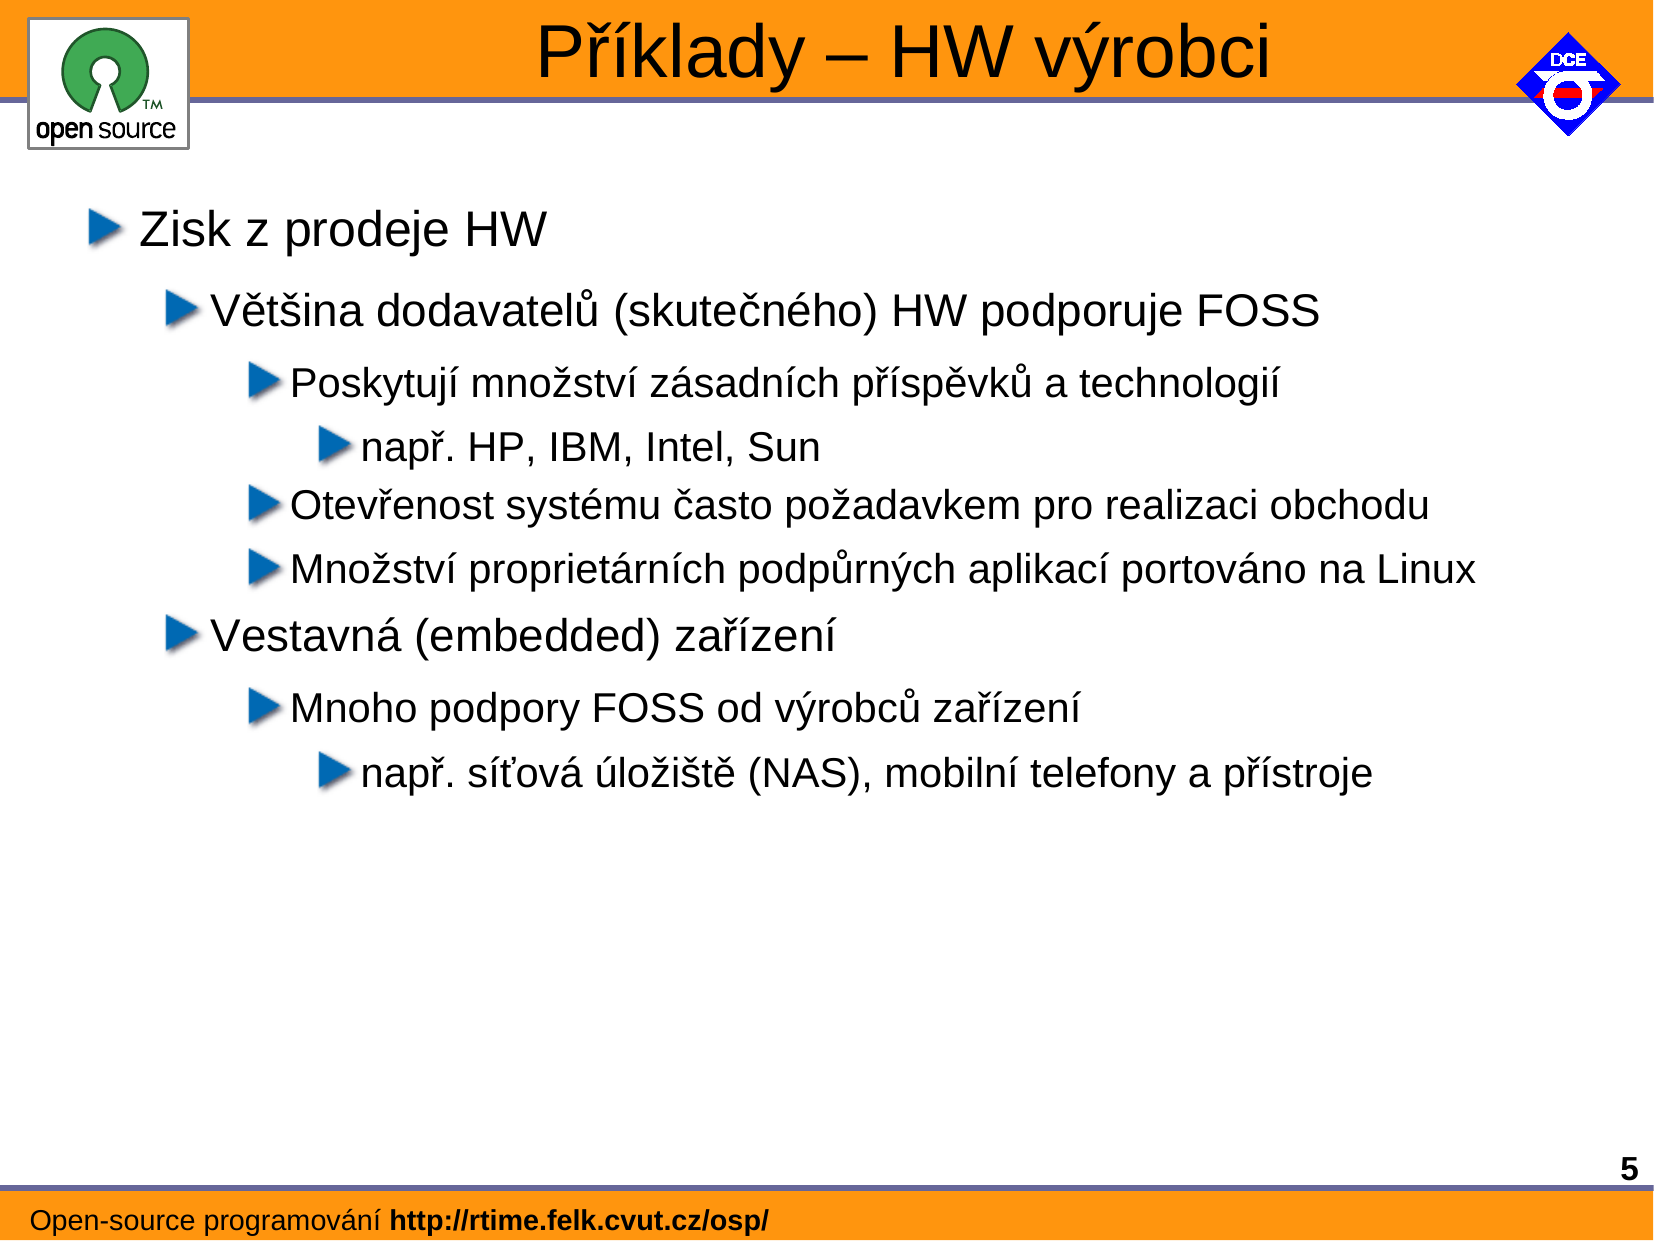

# Příklady – HW výrobci
Zisk z prodeje HW
Většina dodavatelů (skutečného) HW podporuje FOSS
Poskytují množství zásadních příspěvků a technologií
např. HP, IBM, Intel, Sun
Otevřenost systému často požadavkem pro realizaci obchodu
Množství proprietárních podpůrných aplikací portováno na Linux
Vestavná (embedded) zařízení
Mnoho podpory FOSS od výrobců zařízení
např. síťová úložiště (NAS), mobilní telefony a přístroje